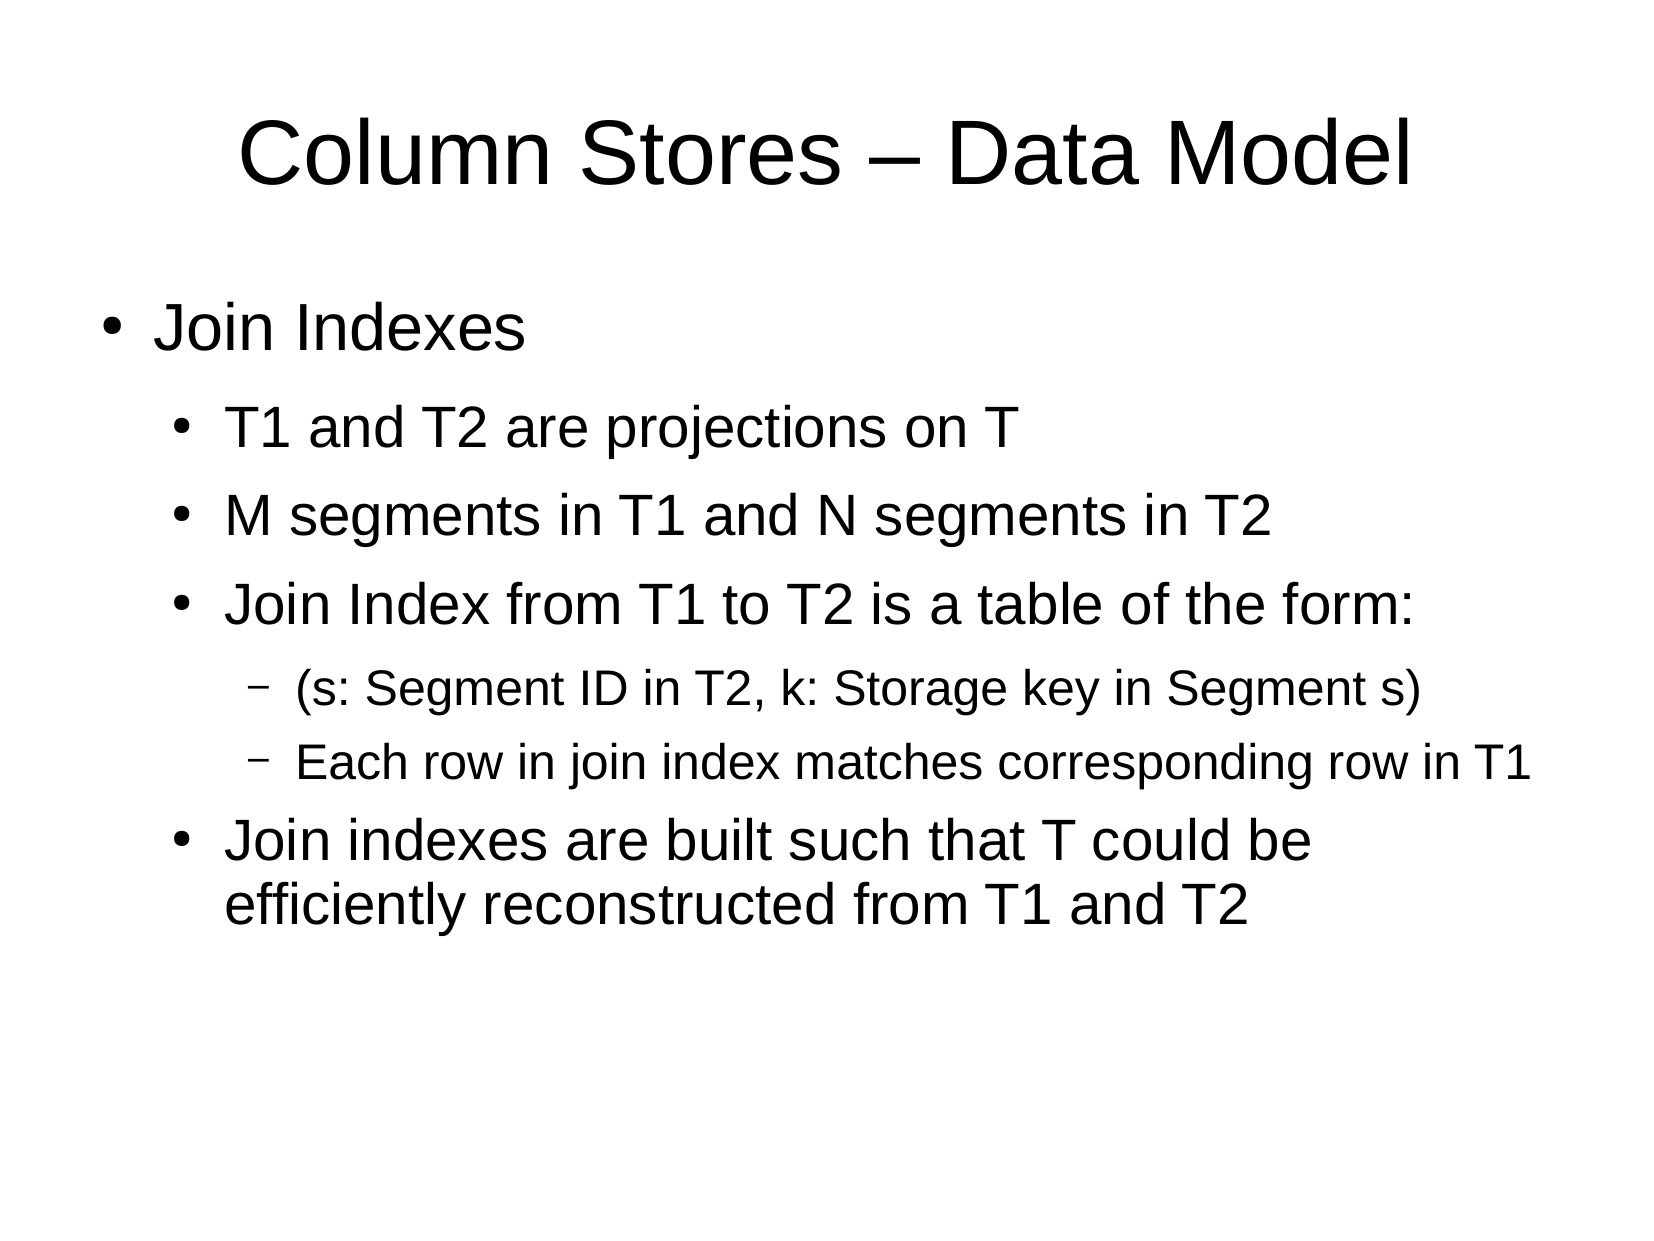

# Column Stores – Data Model
Join Indexes
T1 and T2 are projections on T
M segments in T1 and N segments in T2
Join Index from T1 to T2 is a table of the form:
(s: Segment ID in T2, k: Storage key in Segment s)
Each row in join index matches corresponding row in T1
Join indexes are built such that T could be efficiently reconstructed from T1 and T2